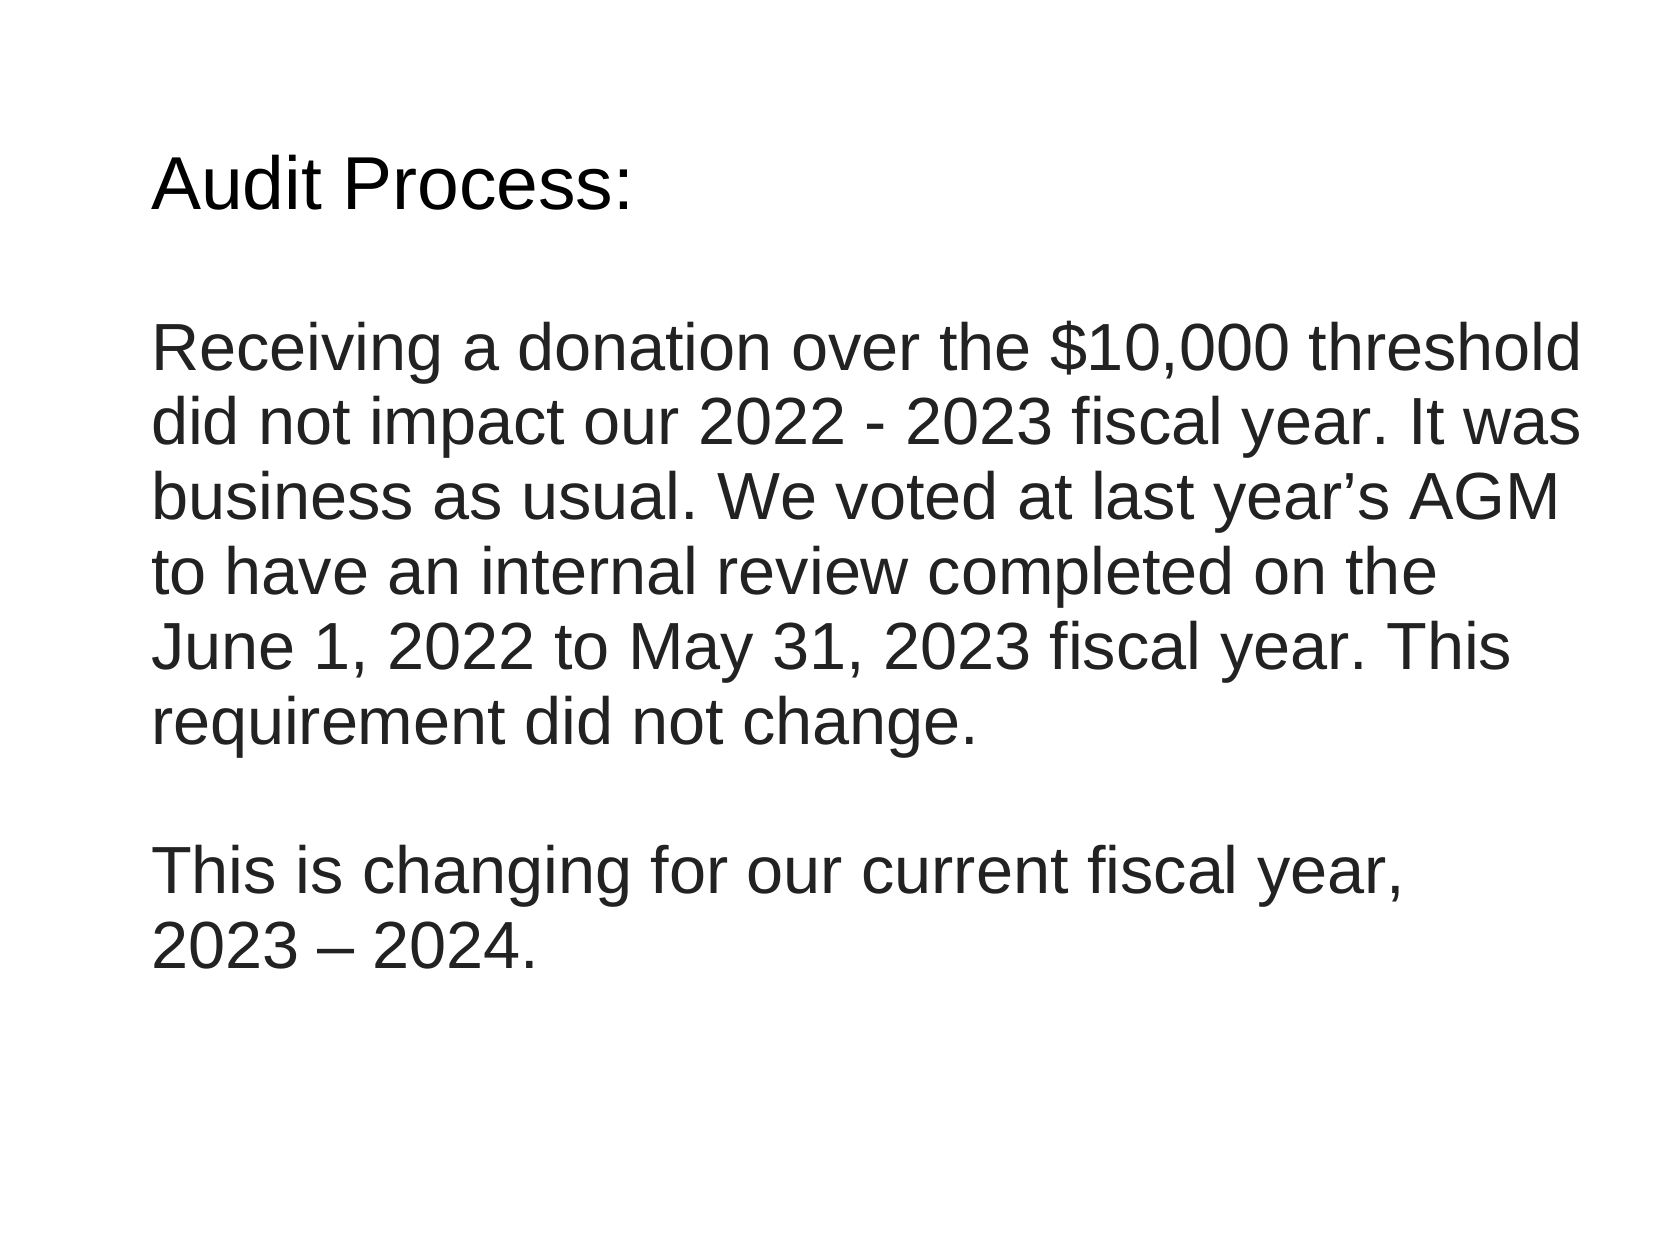

Audit Process:
Receiving a donation over the $10,000 threshold did not impact our 2022 - 2023 fiscal year. It was business as usual. We voted at last year’s AGM to have an internal review completed on the June 1, 2022 to May 31, 2023 fiscal year. This requirement did not change.
This is changing for our current fiscal year,
2023 – 2024.